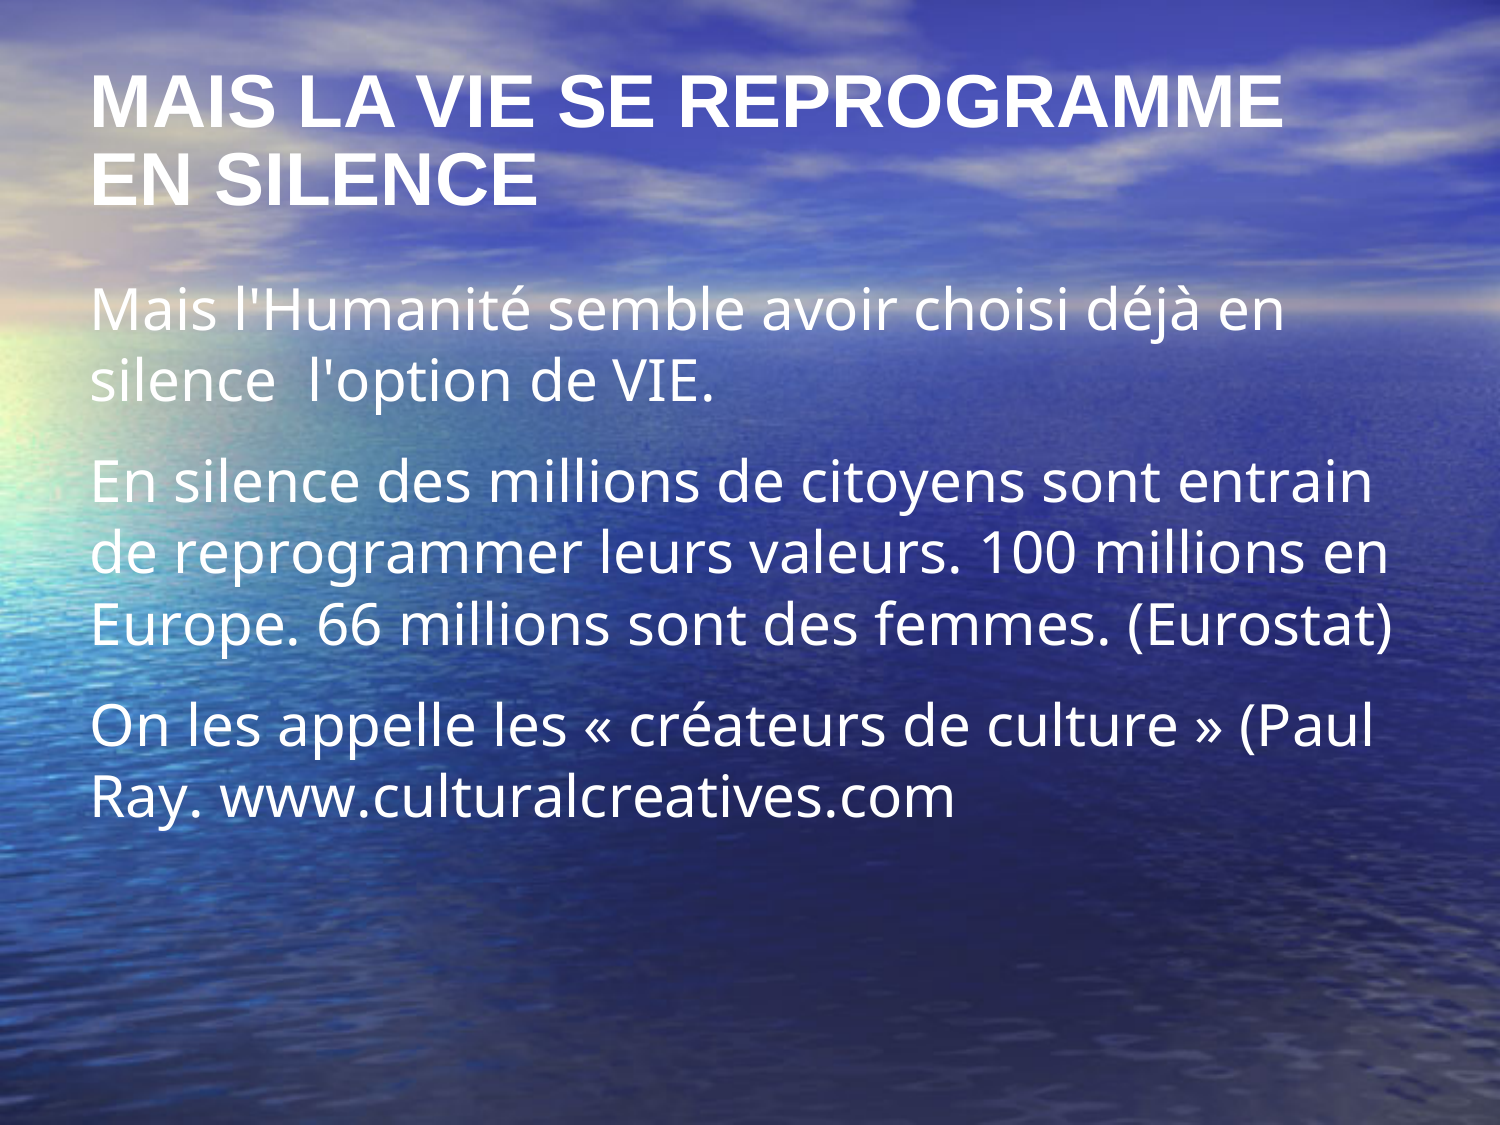

# MAIS LA VIE SE REPROGRAMME EN SILENCE
Mais l'Humanité semble avoir choisi déjà en silence l'option de VIE.
En silence des millions de citoyens sont entrain de reprogrammer leurs valeurs. 100 millions en Europe. 66 millions sont des femmes. (Eurostat)
On les appelle les « créateurs de culture » (Paul Ray. www.culturalcreatives.com